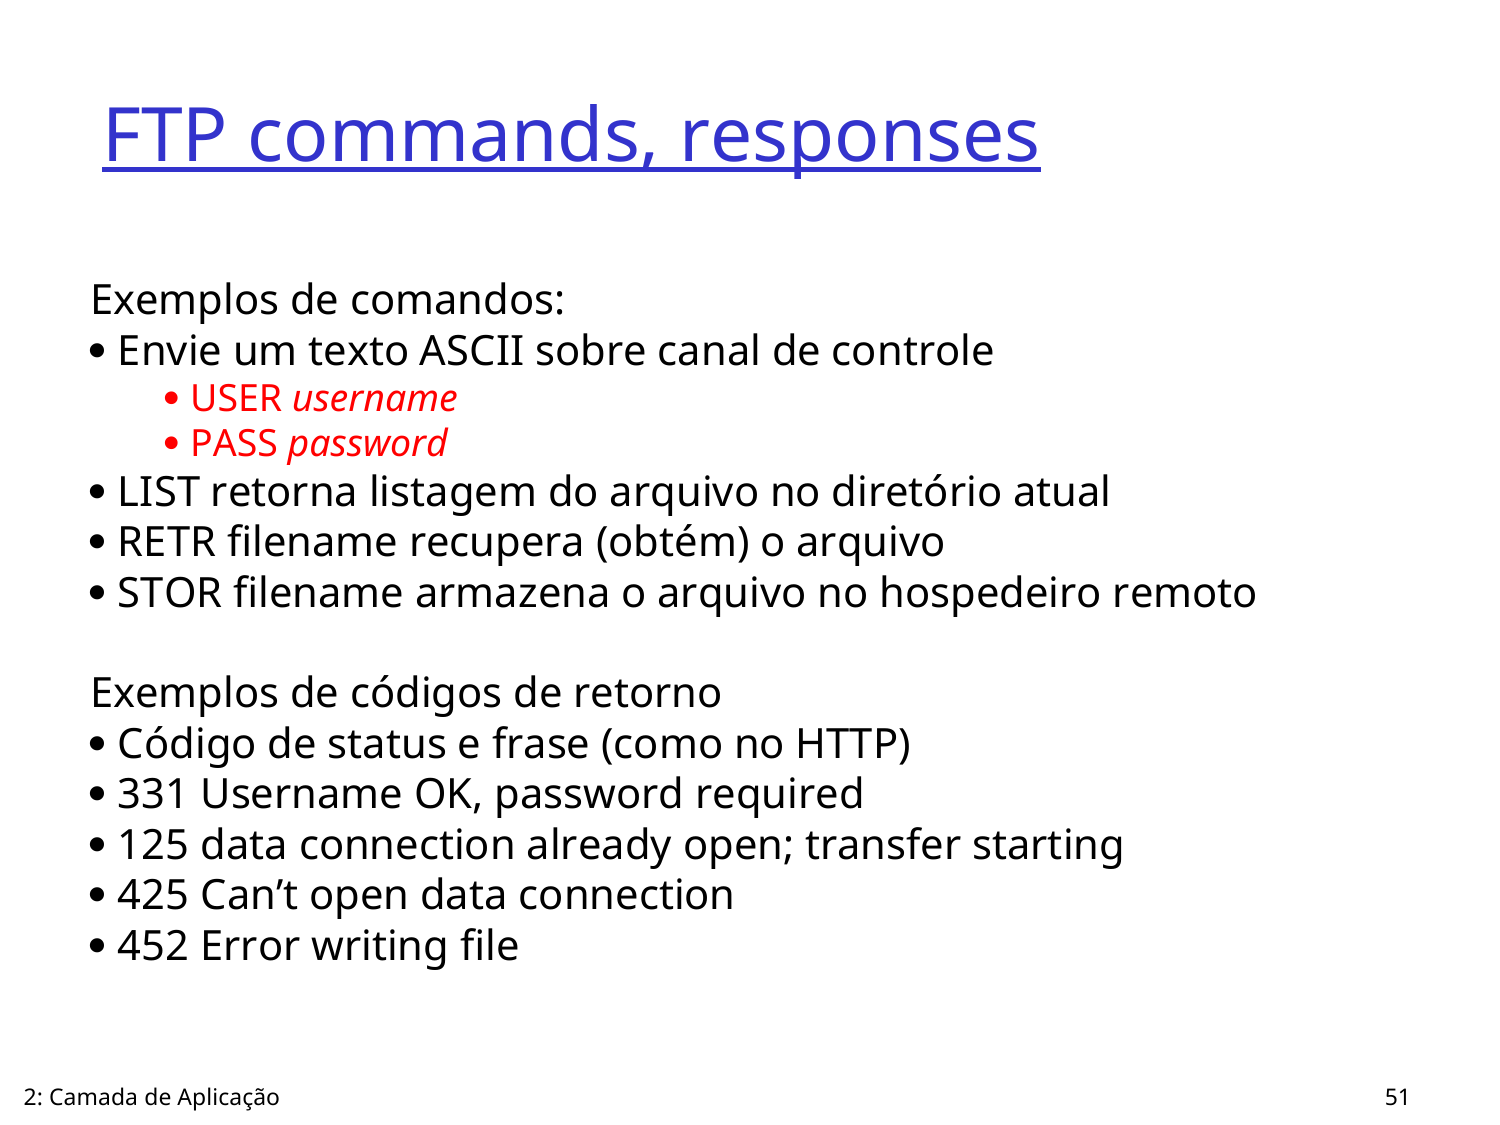

# FTP commands, responses
Exemplos de comandos:
 Envie um texto ASCII sobre canal de controle
 USER username
 PASS password
 LIST retorna listagem do arquivo no diretório atual
 RETR filename recupera (obtém) o arquivo
 STOR filename armazena o arquivo no hospedeiro remoto
Exemplos de códigos de retorno
 Código de status e frase (como no HTTP)
 331 Username OK, password required
 125 data connection already open; transfer starting
 425 Can’t open data connection
 452 Error writing file
51